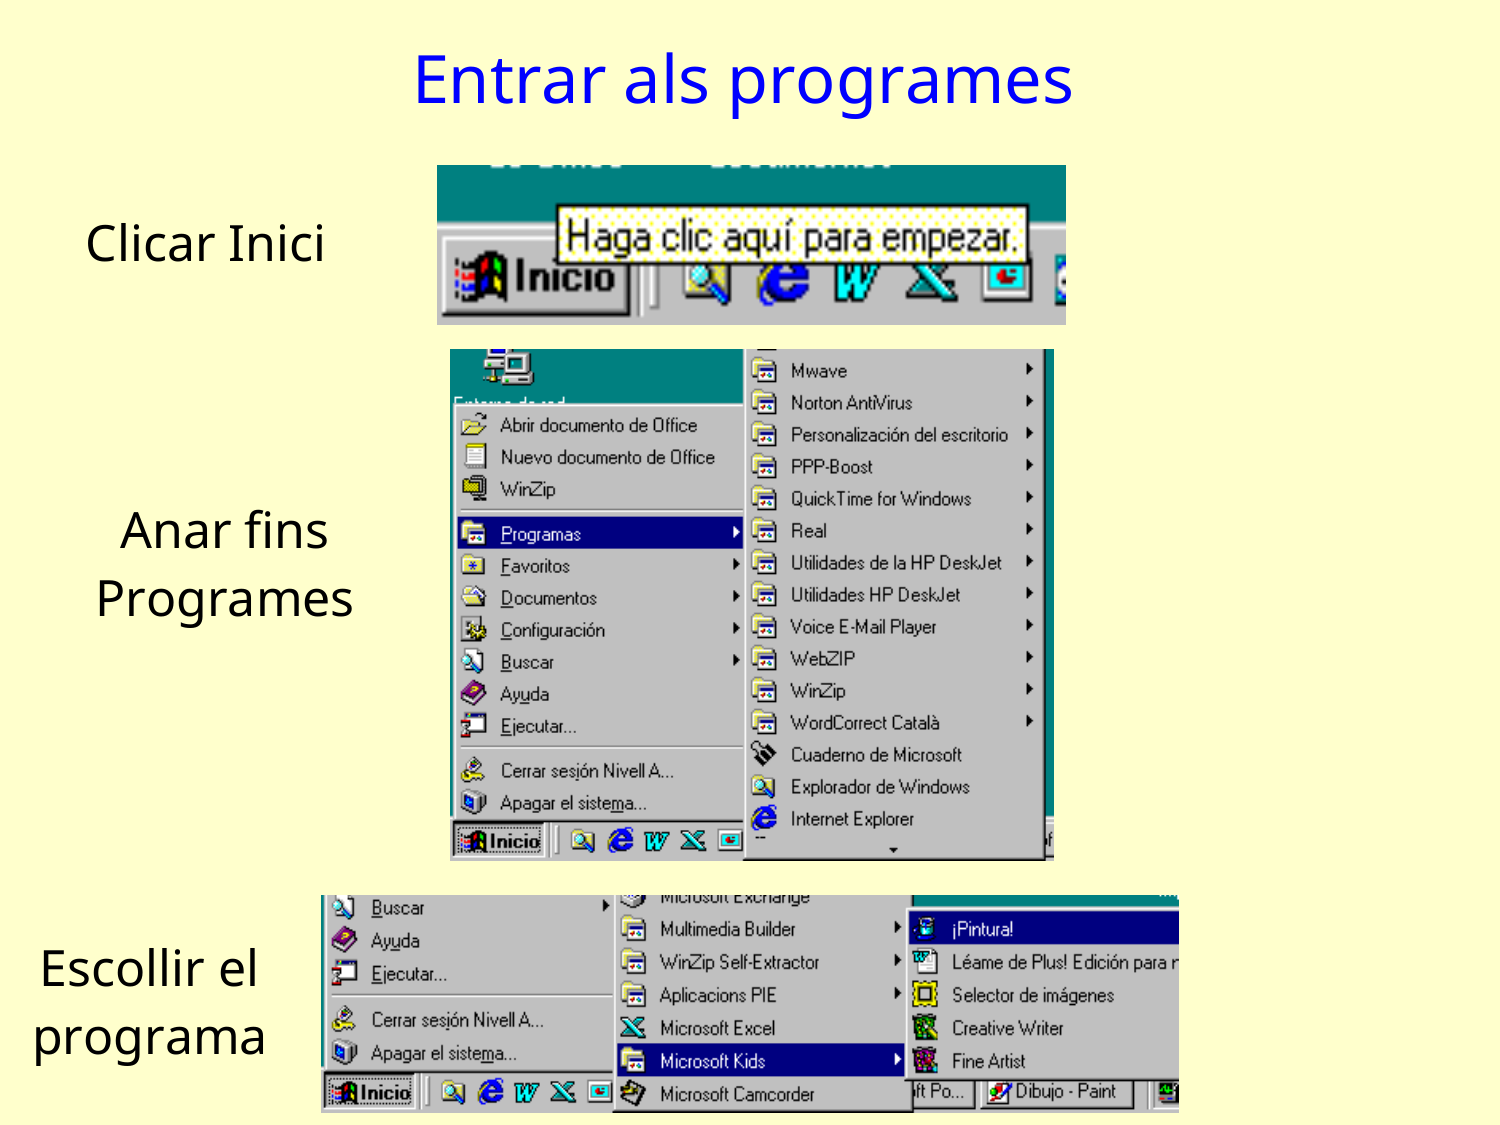

Entrar als programes
Clicar Inici
Anar fins Programes
Escollir el programa
Nivell A